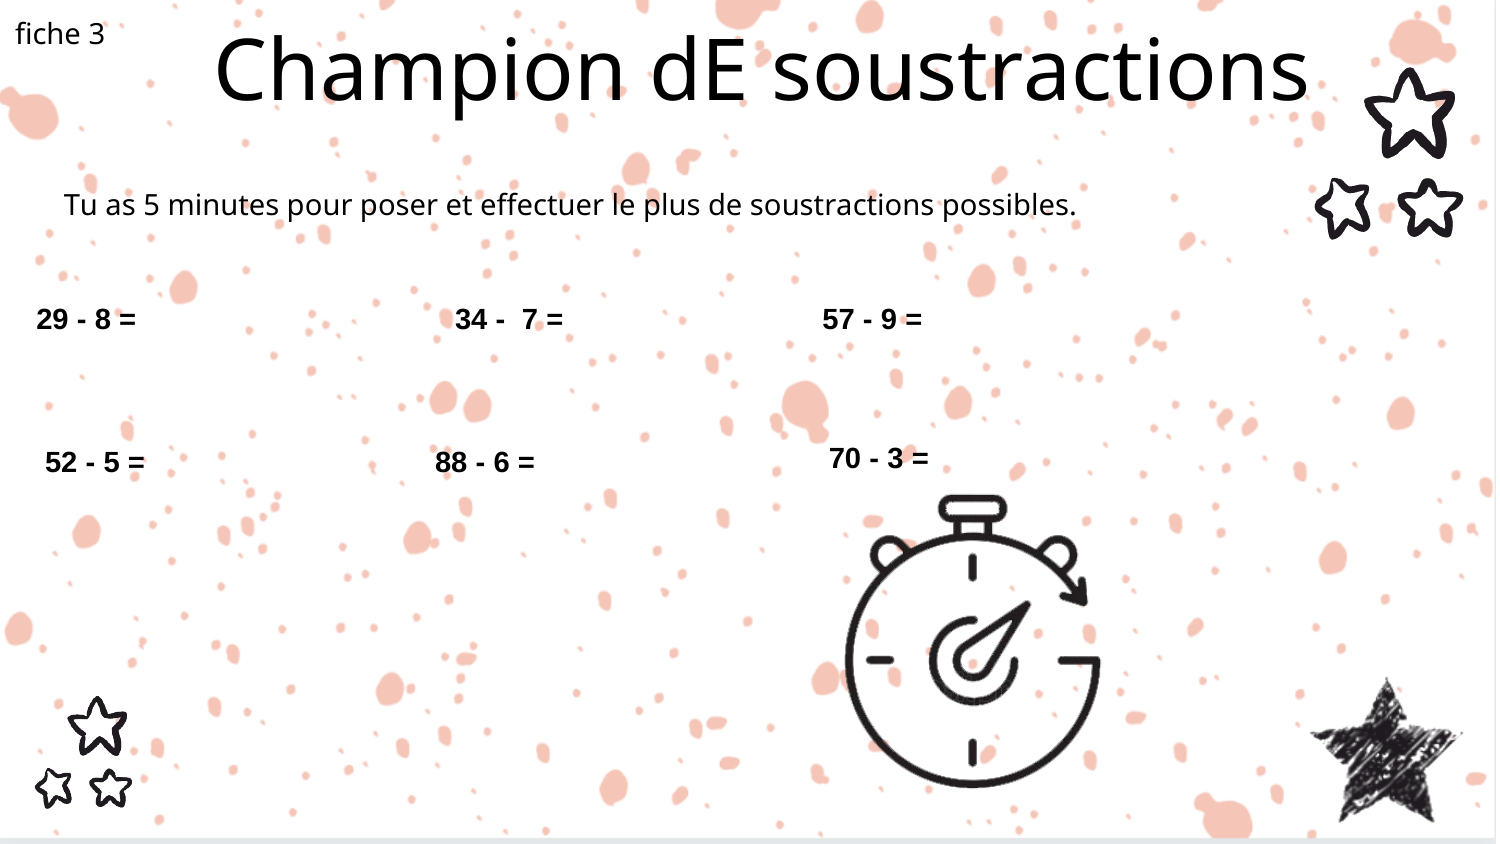

fiche 3
Champion dE soustractions
Tu as 5 minutes pour poser et effectuer le plus de soustractions possibles.
29 - 8 =
34 - 7 =
57 - 9 =
70 - 3 =
52 - 5 =
88 - 6 =